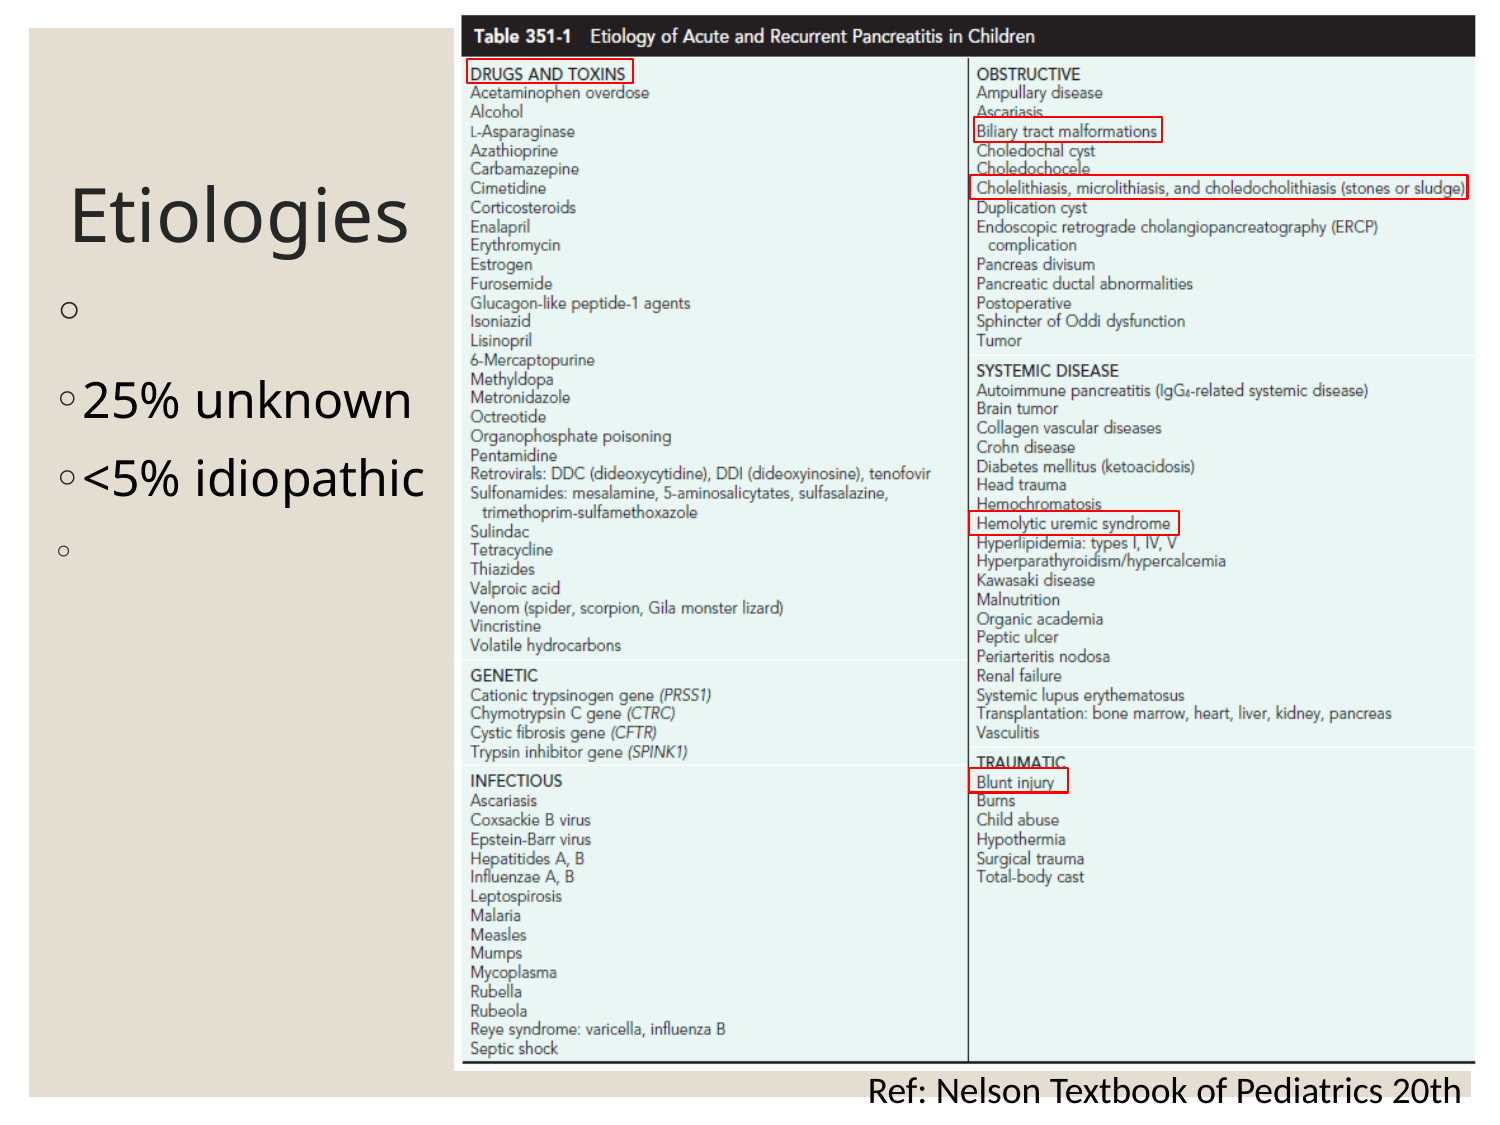

# Etiologies
25% unknown
<5% idiopathic
Ref: Nelson Textbook of Pediatrics 20th